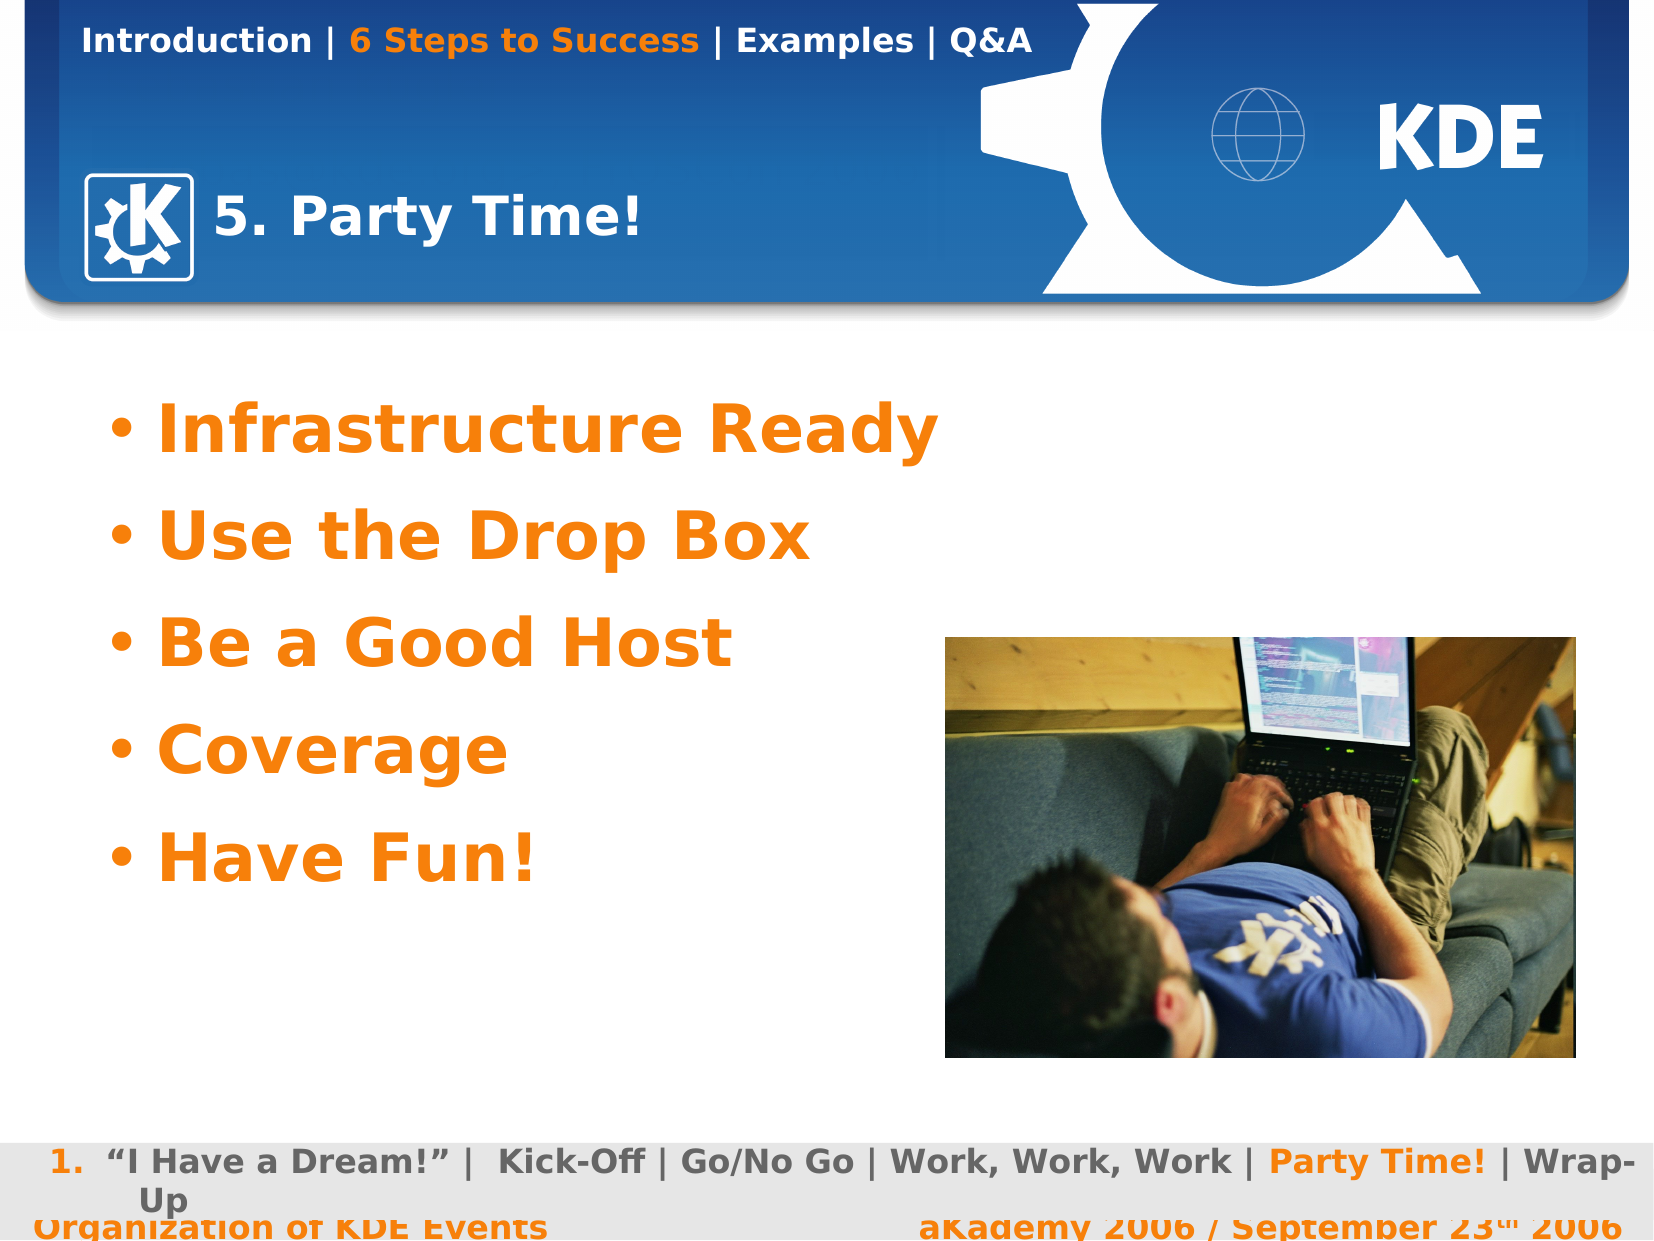

Introduction | 6 Steps to Success | Examples | Q&A
# 5. Party Time!
Infrastructure Ready
Use the Drop Box
Be a Good Host
Coverage
Have Fun!
 “I Have a Dream!” | Kick-Off | Go/No Go | Work, Work, Work | Party Time! | Wrap-Up